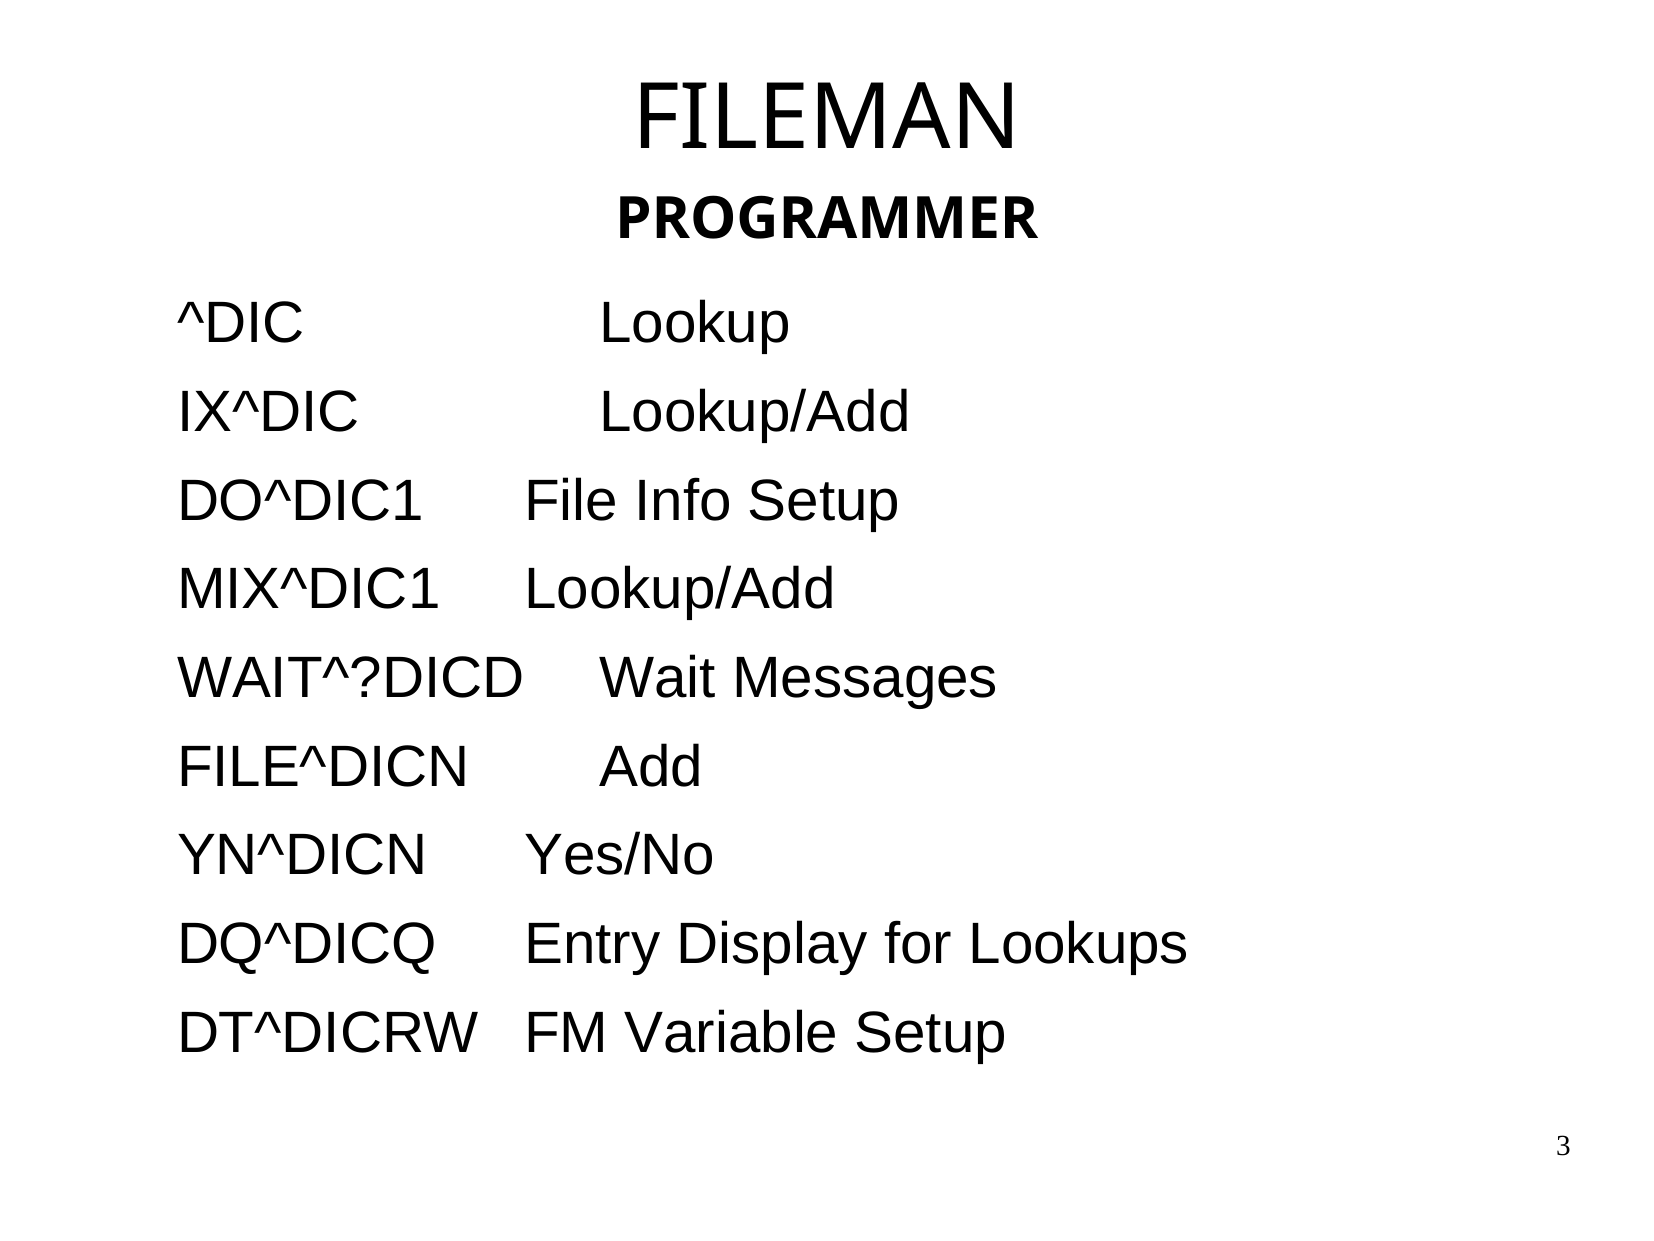

# FILEMAN PROGRAMMER
^DIC 				Lookup
IX^DIC 			Lookup/Add
DO^DIC1 		File Info Setup
MIX^DIC1		Lookup/Add
WAIT^?DICD	Wait Messages
FILE^DICN		Add
YN^DICN		Yes/No
DQ^DICQ		Entry Display for Lookups
DT^DICRW	FM Variable Setup
3